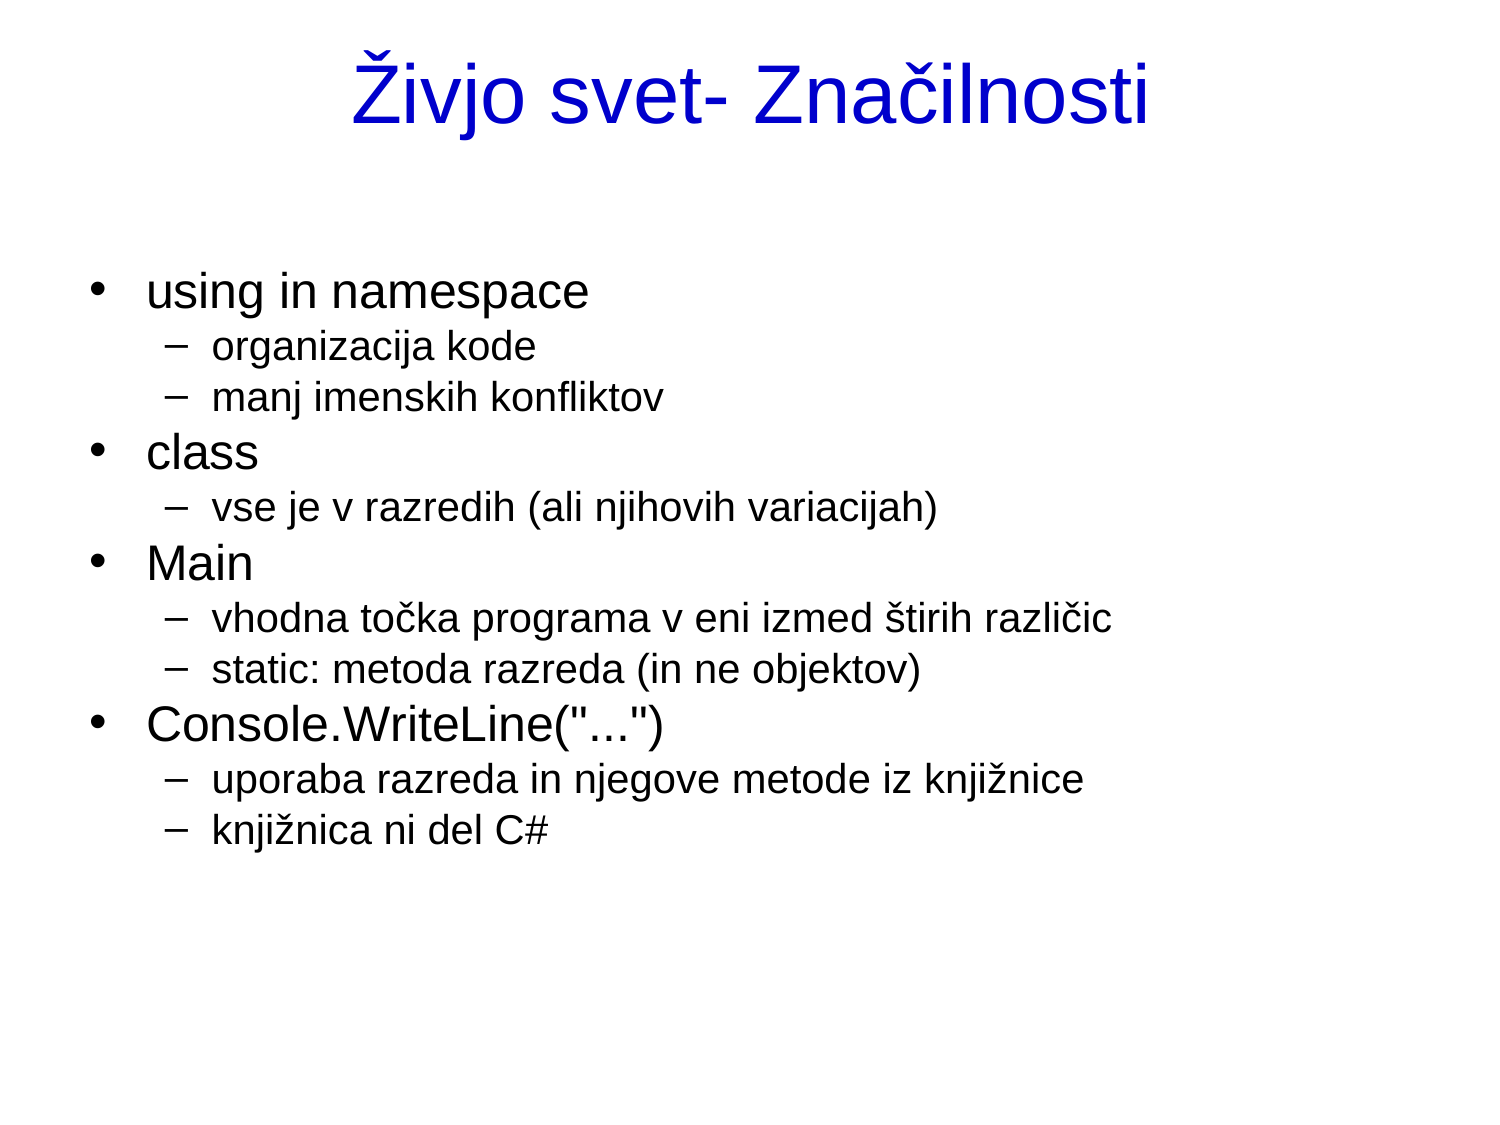

# Živjo svet- Značilnosti
using in namespace
organizacija kode
manj imenskih konfliktov
class
vse je v razredih (ali njihovih variacijah)
Main
vhodna točka programa v eni izmed štirih različic
static: metoda razreda (in ne objektov)
Console.WriteLine("...")
uporaba razreda in njegove metode iz knjižnice
knjižnica ni del C#